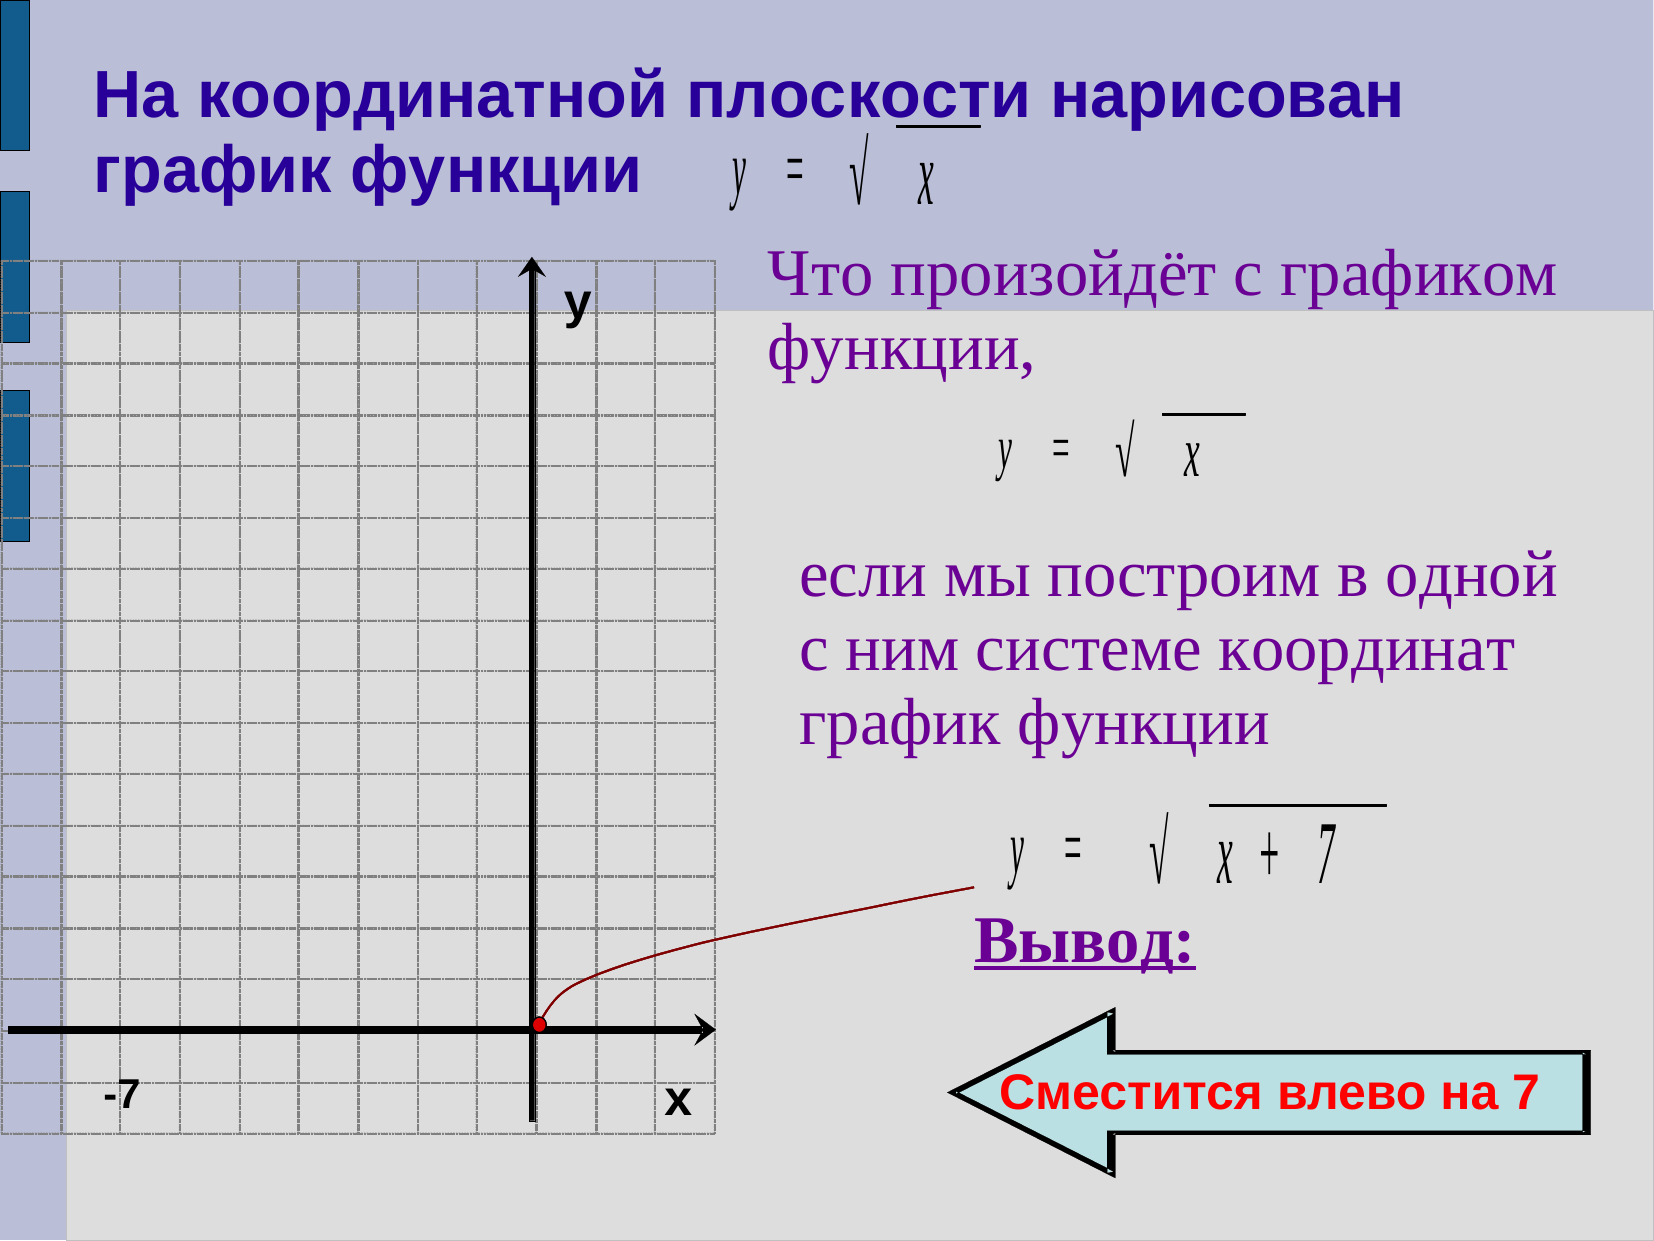

# На координатной плоскости нарисован график функции
Что произойдёт с графиком функции,
у
если мы построим в одной с ним системе координат график функции
Вывод:
Сместится влево на 7
-7
х